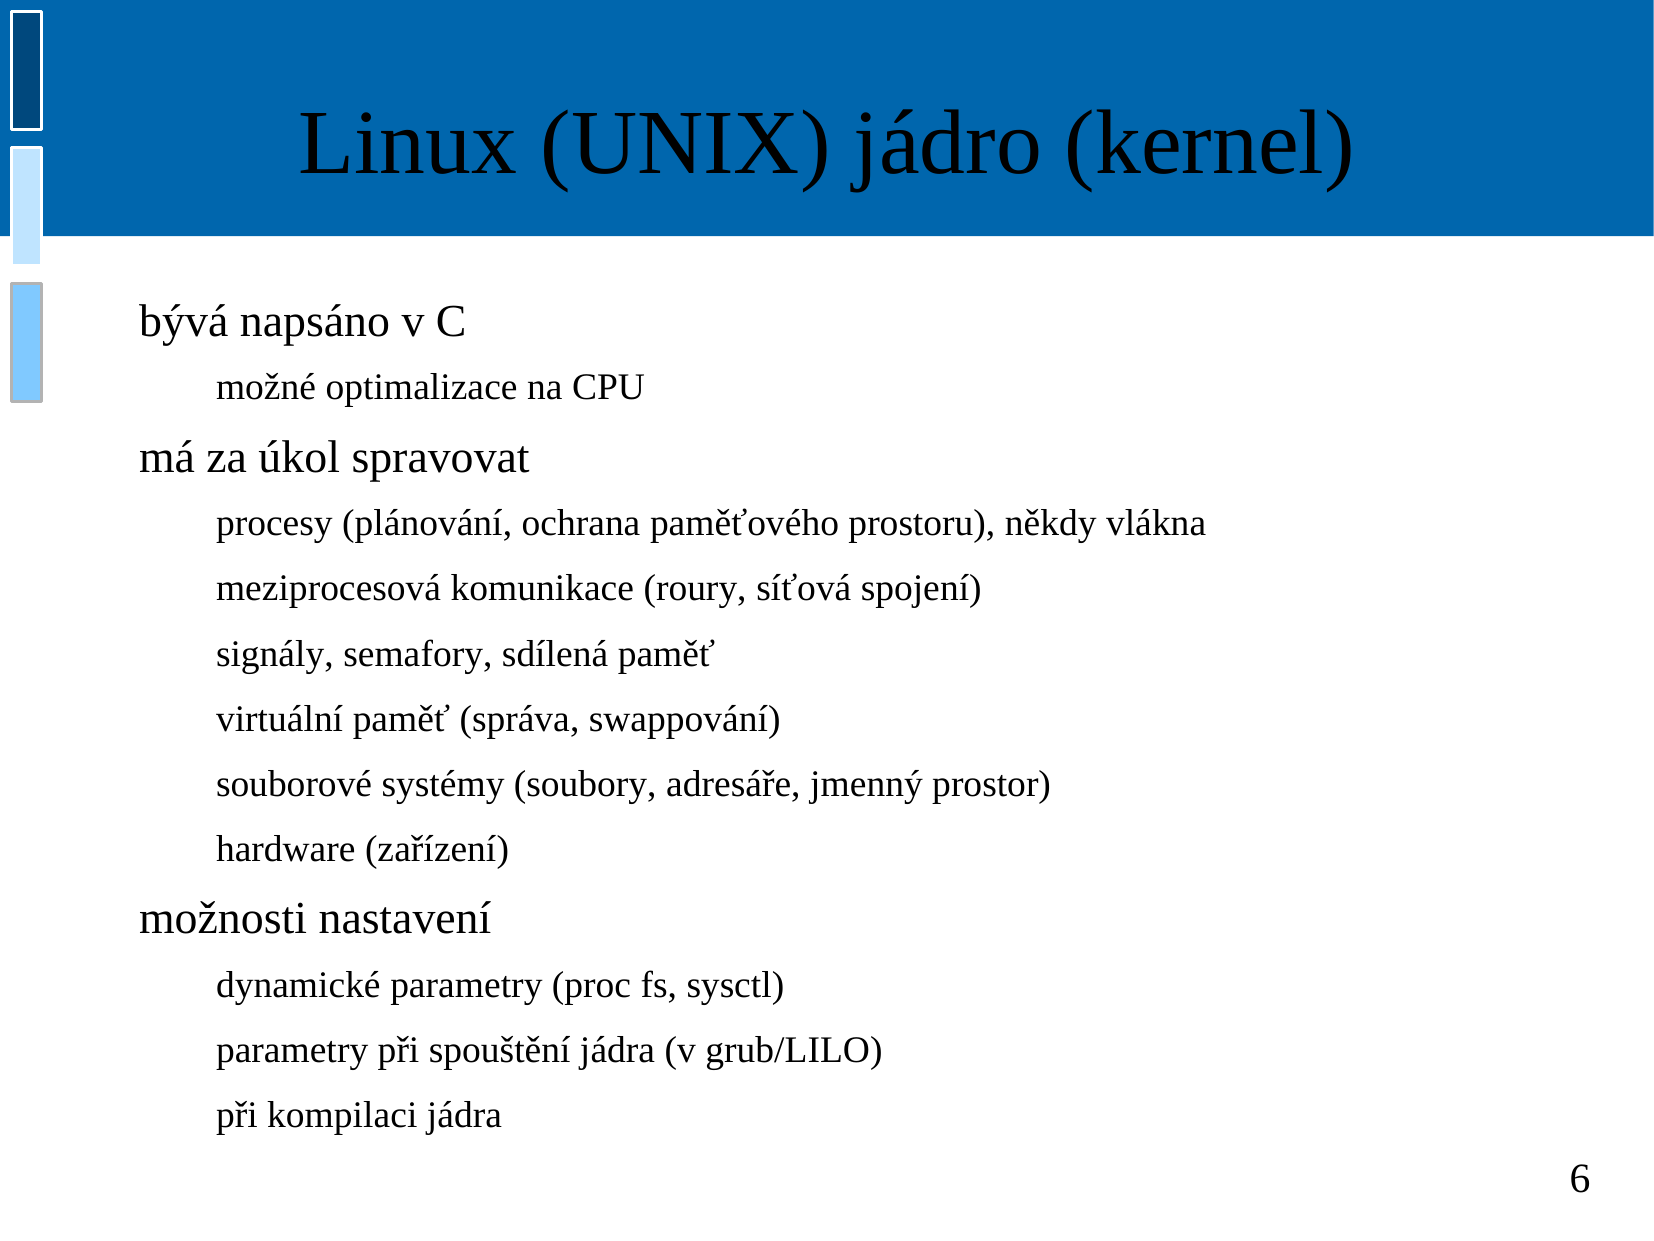

# Linux (UNIX) jádro (kernel)
bývá napsáno v C
možné optimalizace na CPU
má za úkol spravovat
procesy (plánování, ochrana paměťového prostoru), někdy vlákna
meziprocesová komunikace (roury, síťová spojení)
signály, semafory, sdílená paměť
virtuální paměť (správa, swappování)
souborové systémy (soubory, adresáře, jmenný prostor)
hardware (zařízení)
možnosti nastavení
dynamické parametry (proc fs, sysctl)
parametry při spouštění jádra (v grub/LILO)
při kompilaci jádra